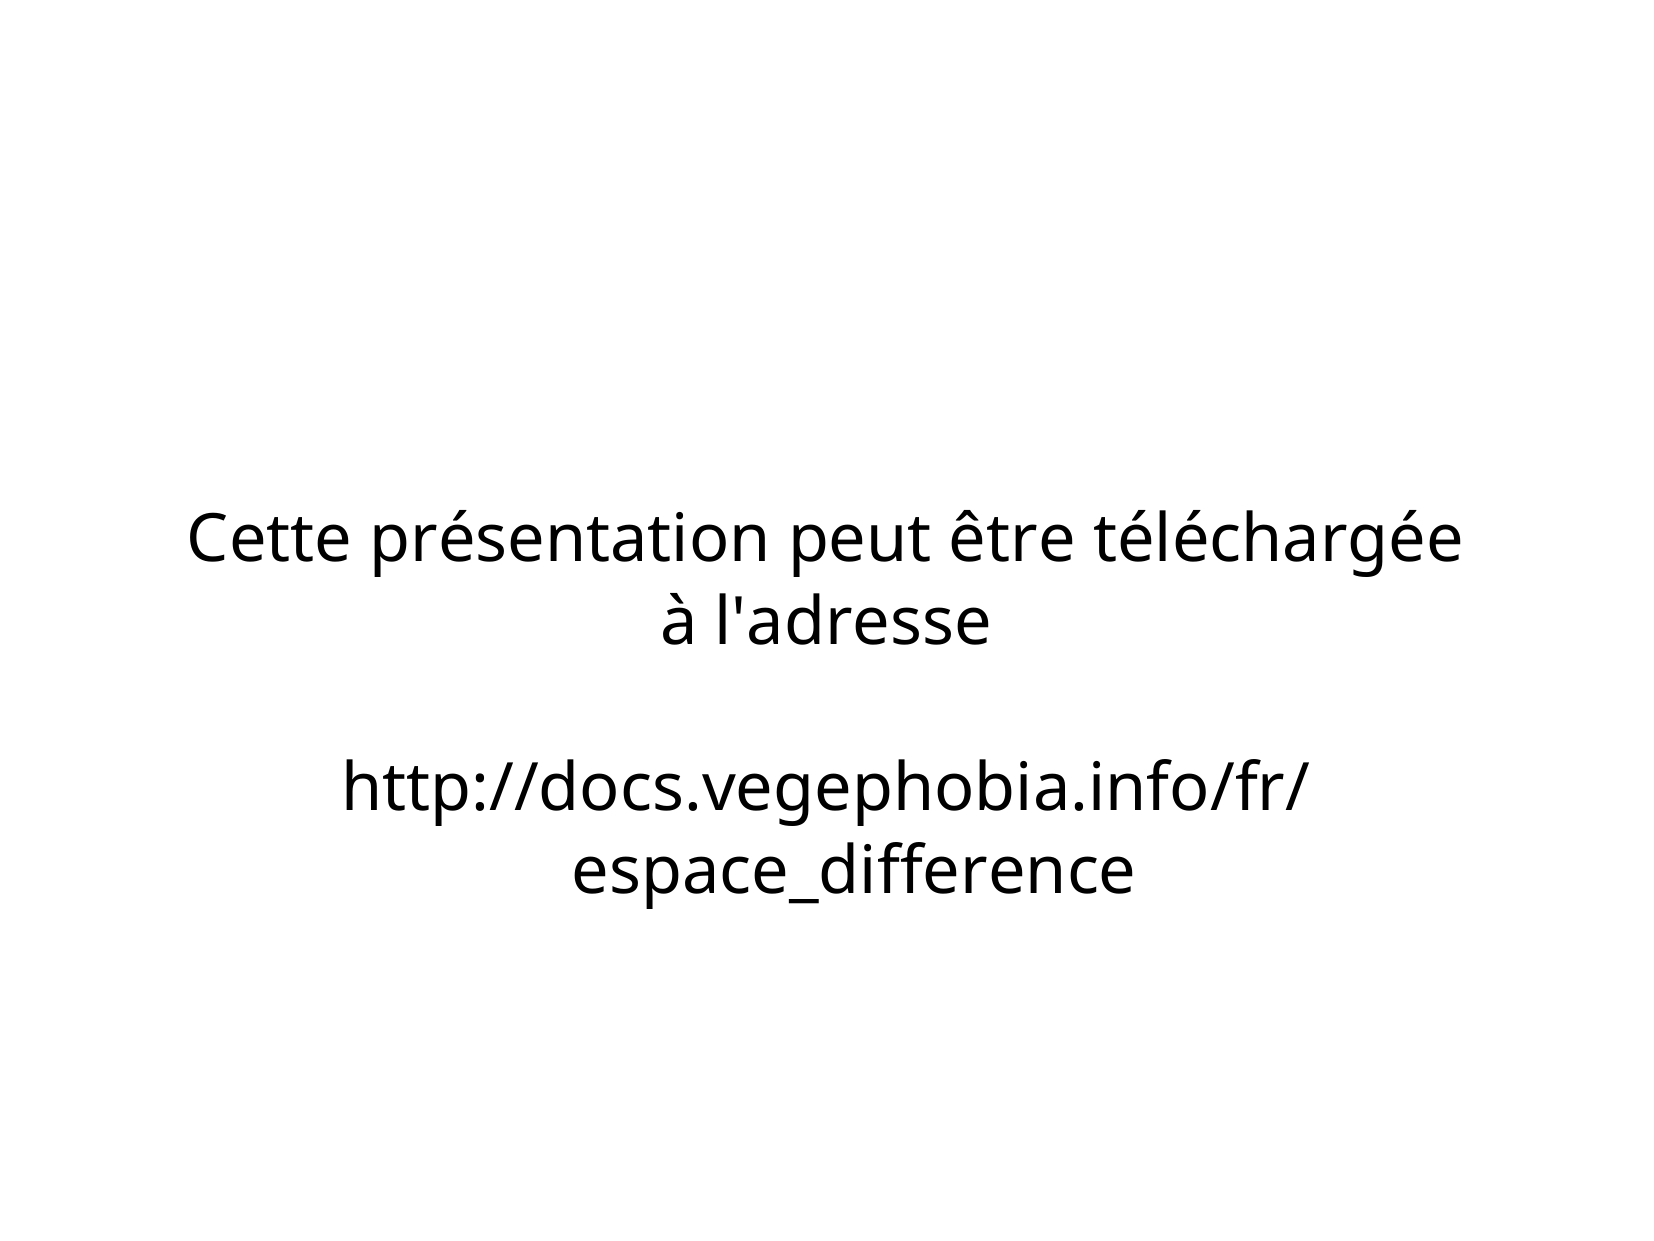

#
Cette présentation peut être téléchargée
à l'adresse
http://docs.vegephobia.info/fr/espace_difference